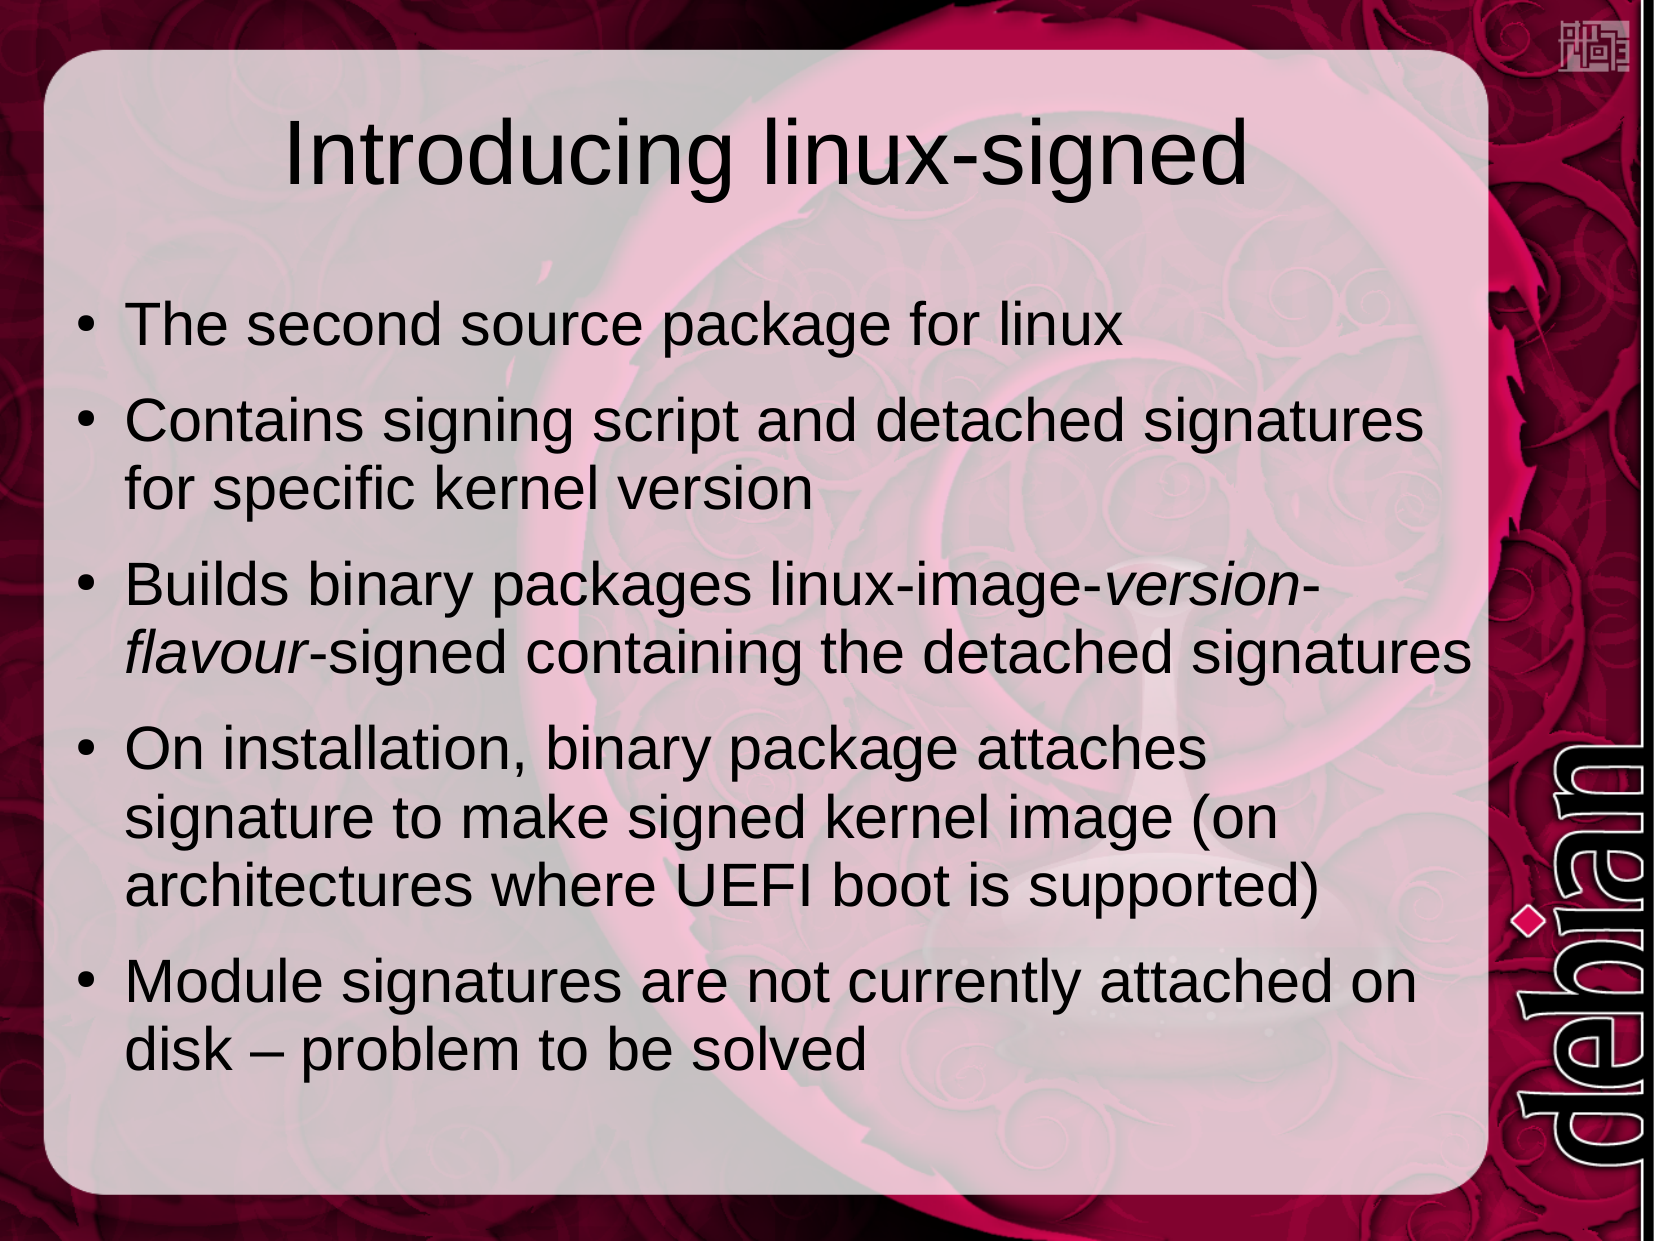

# Introducing linux-signed
The second source package for linux
Contains signing script and detached signatures for specific kernel version
Builds binary packages linux-image-version-flavour-signed containing the detached signatures
On installation, binary package attaches signature to make signed kernel image (on architectures where UEFI boot is supported)
Module signatures are not currently attached on disk – problem to be solved